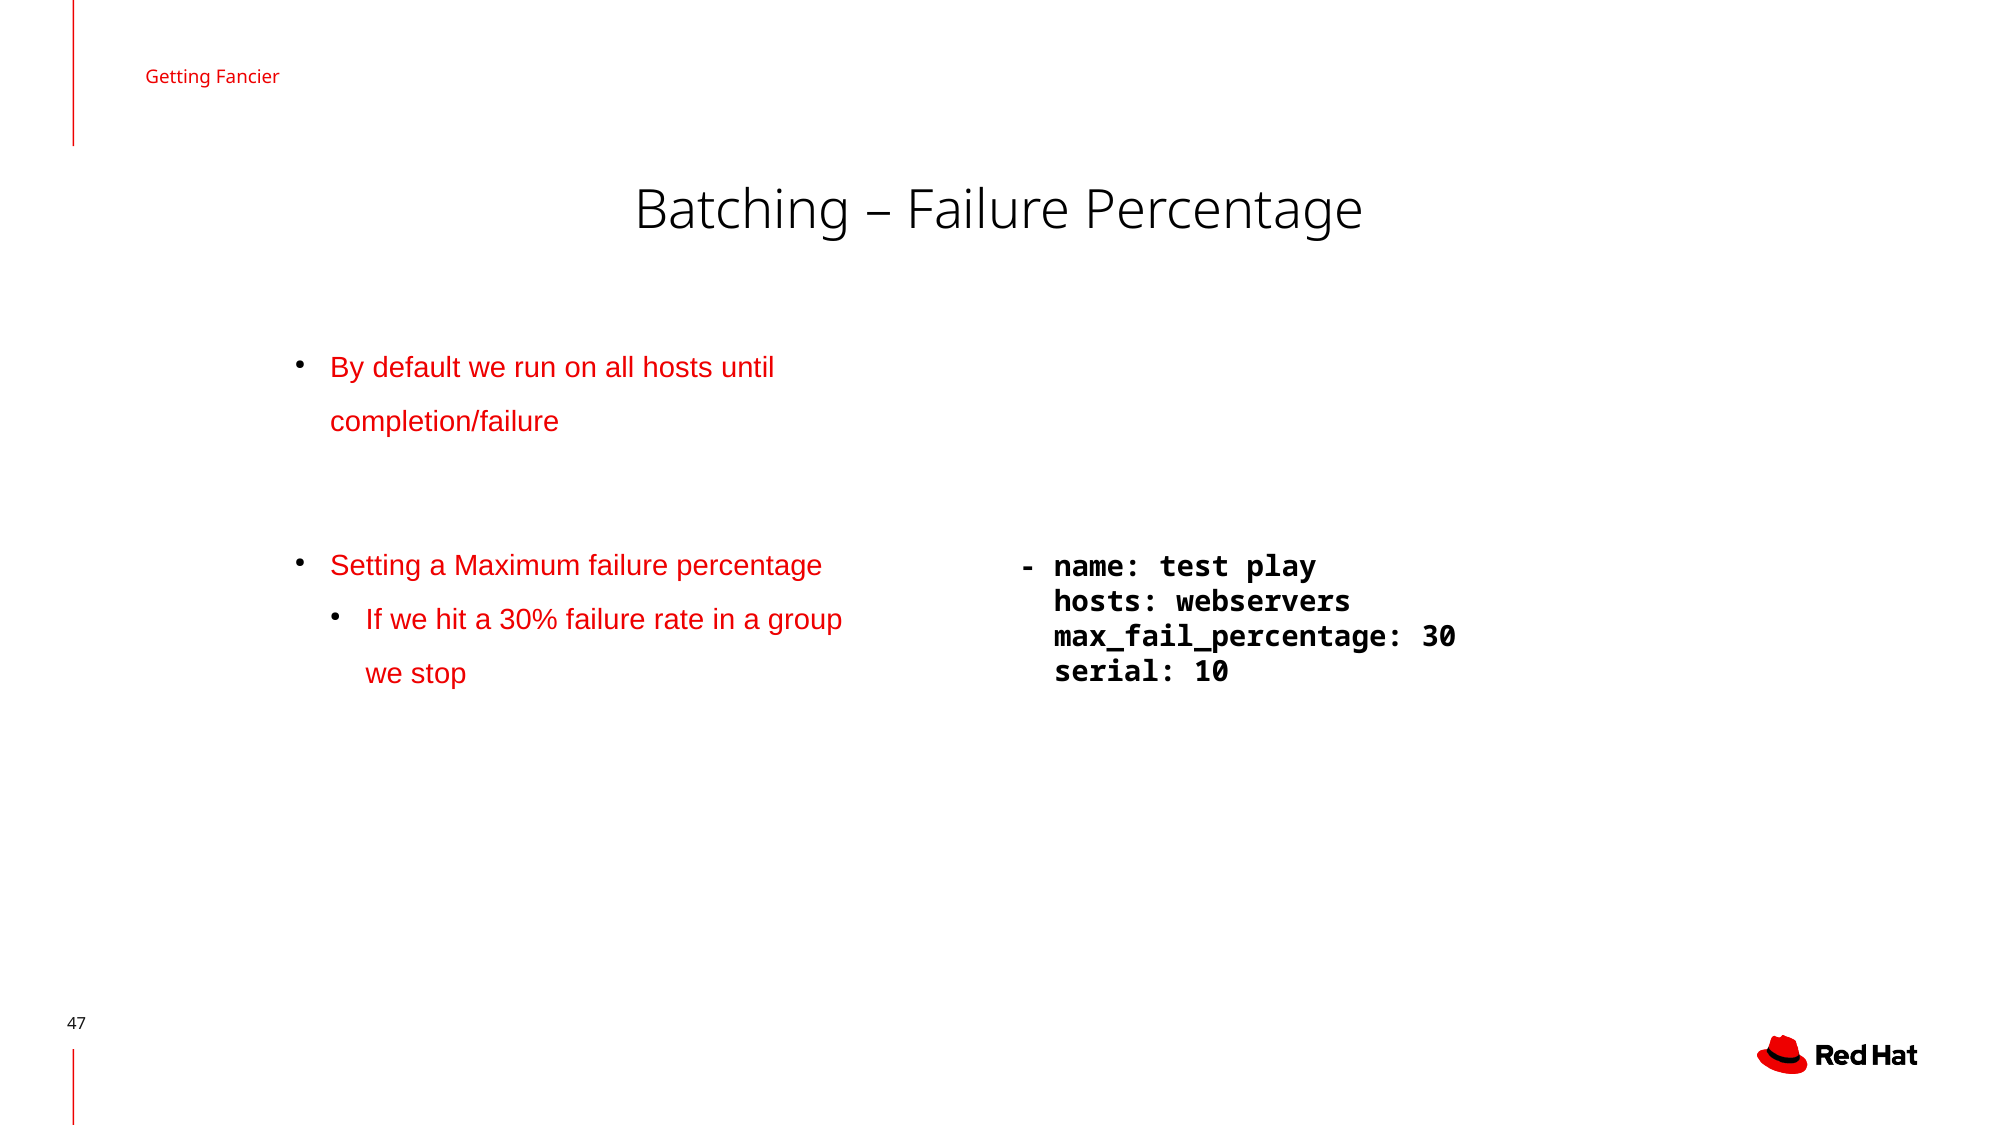

Getting Fancier
# Batching – Failure Percentage
By default we run on all hosts until completion/failure
Setting a Maximum failure percentage
If we hit a 30% failure rate in a group we stop
- name: test play
 hosts: webservers
 max_fail_percentage: 30
 serial: 10
47